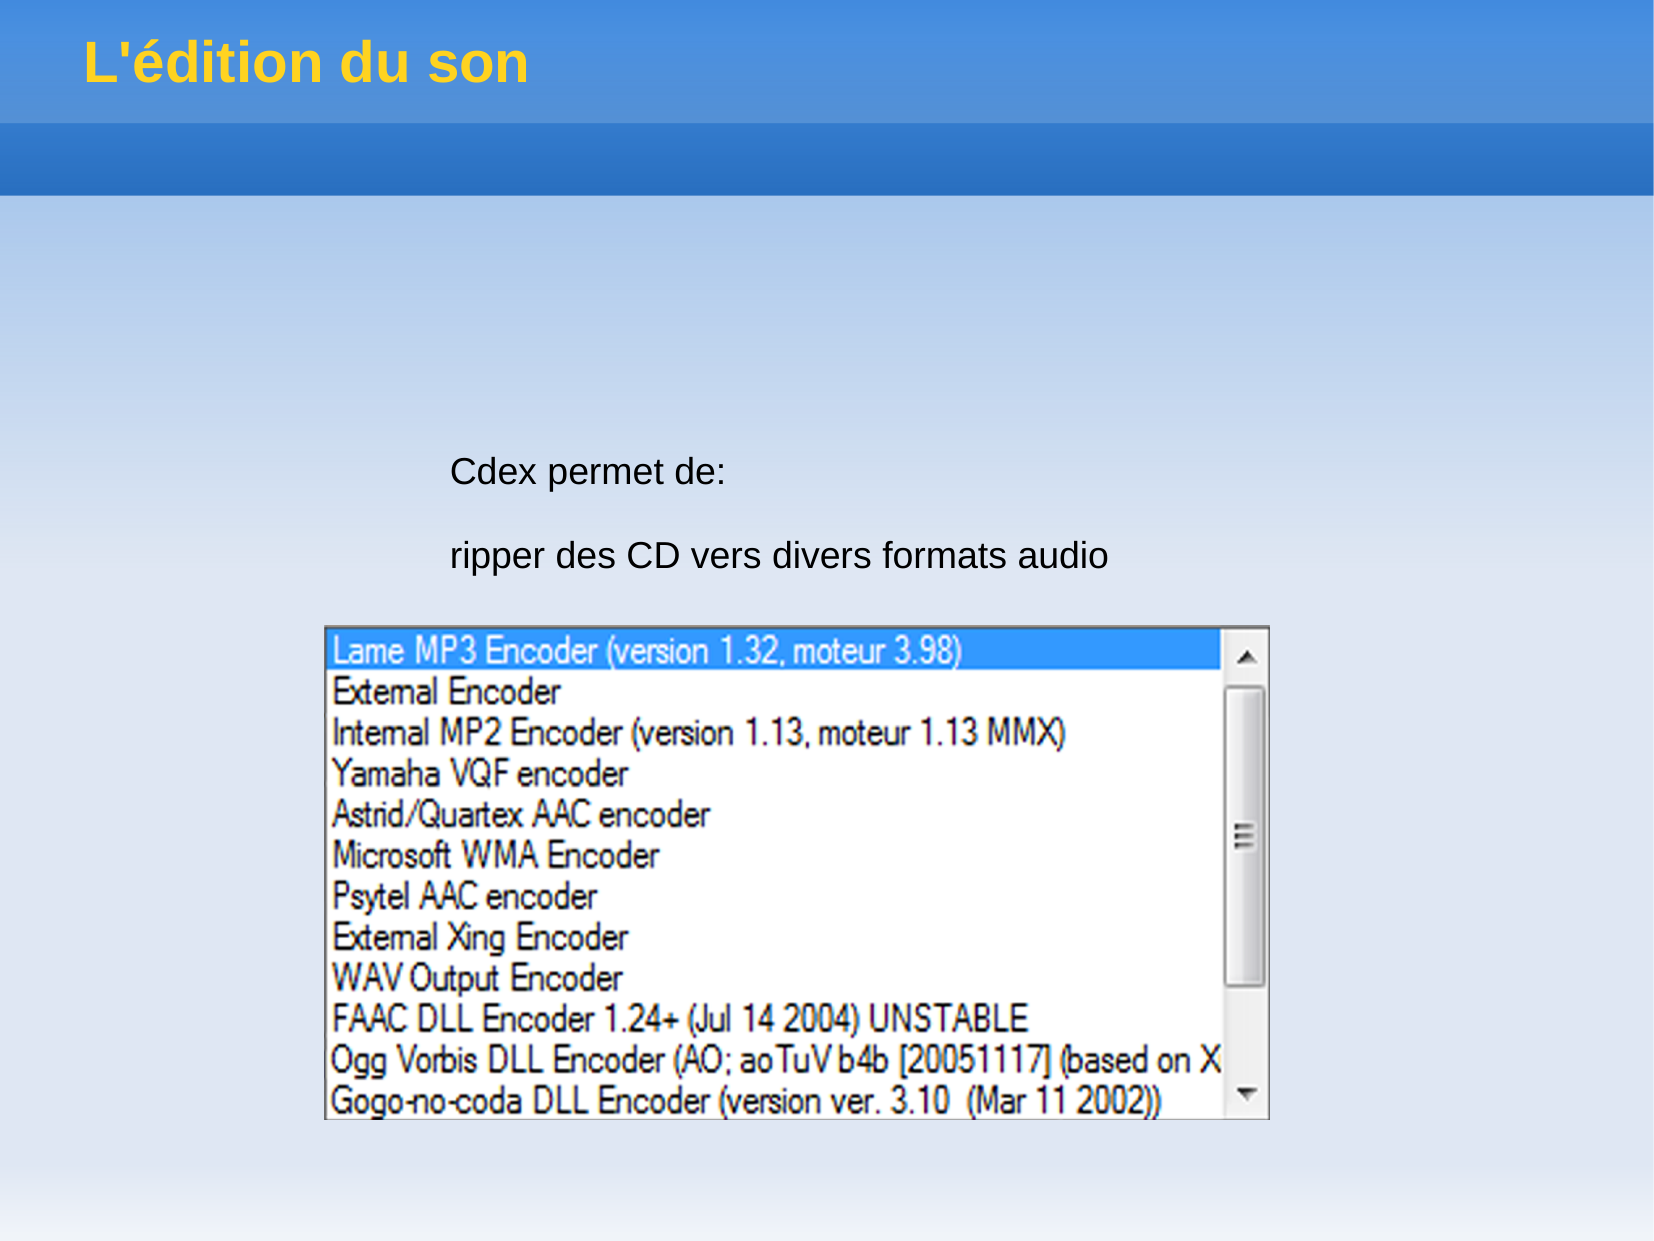

L'édition du son
#
Cdex permet de:
ripper des CD vers divers formats audio